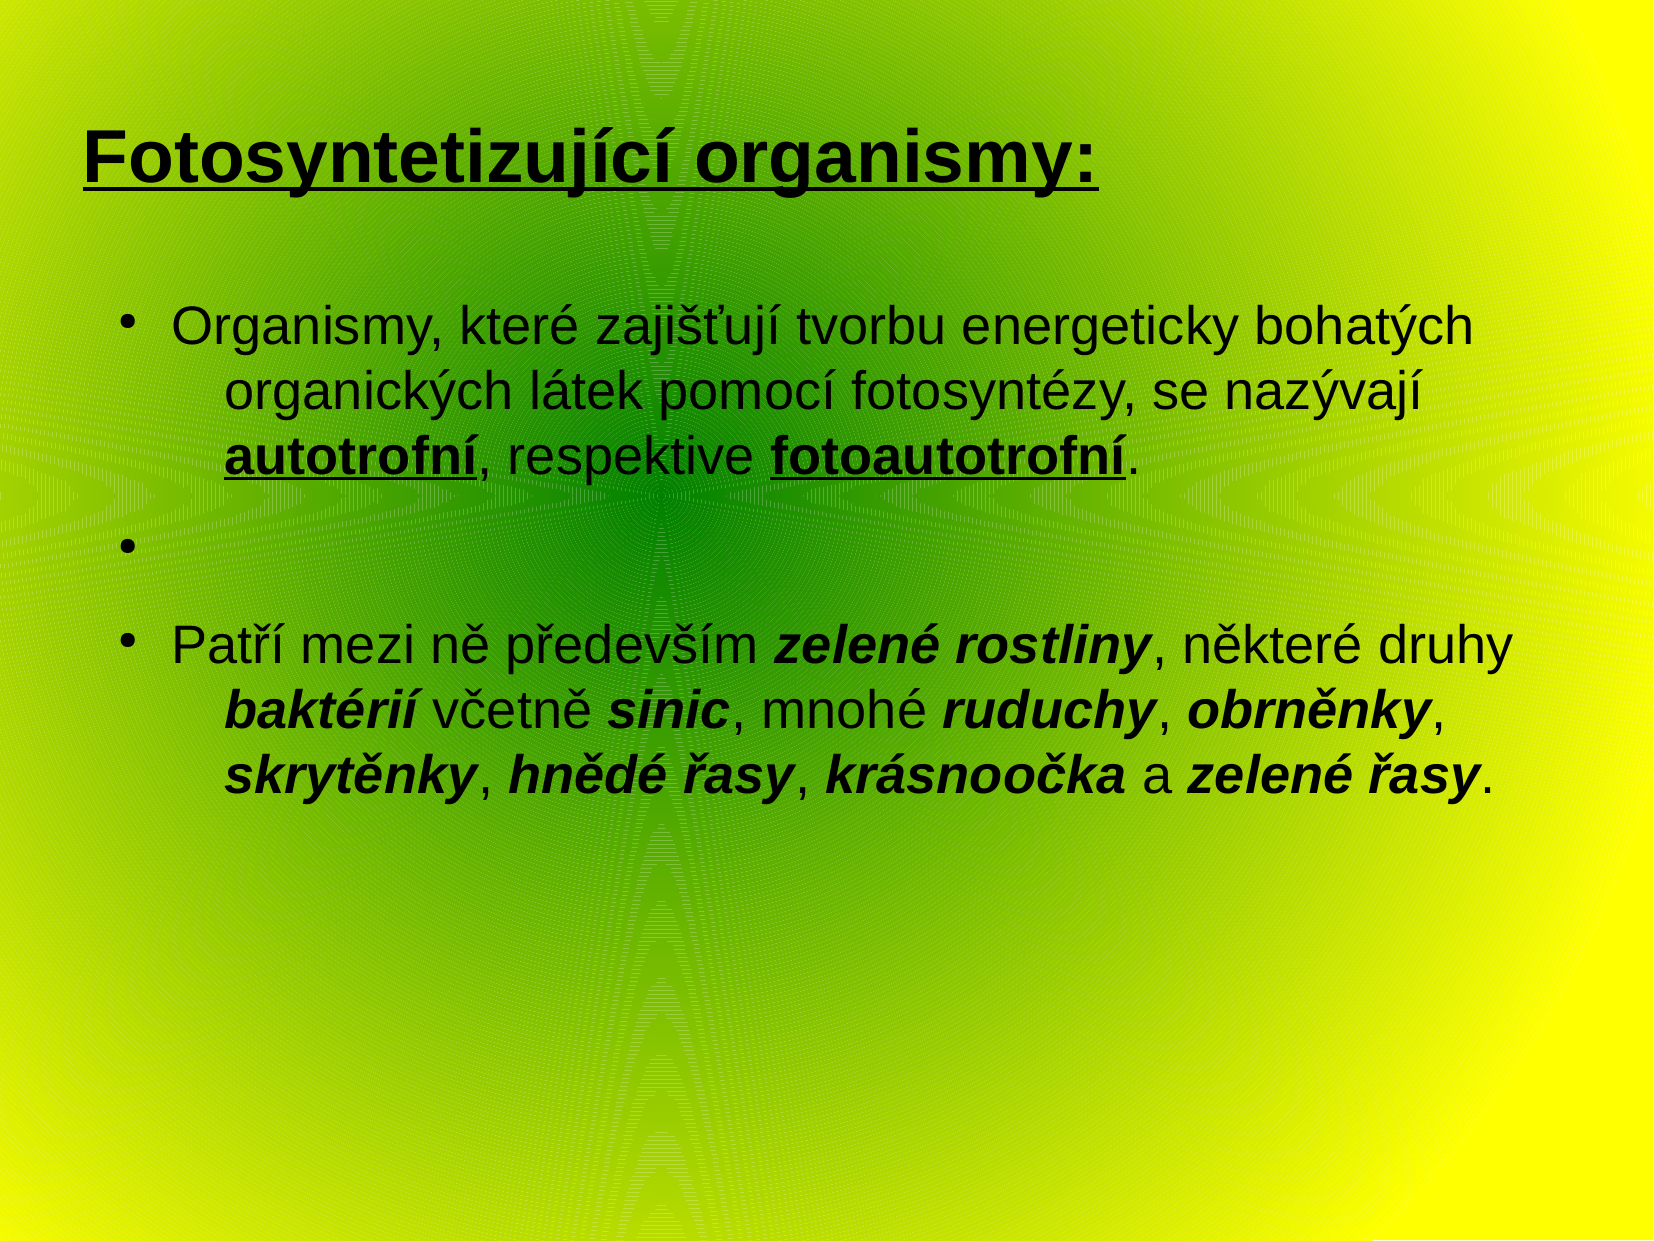

# Fotosyntetizující organismy:
Organismy, které zajišťují tvorbu energeticky bohatých organických látek pomocí fotosyntézy, se nazývají autotrofní, respektive fotoautotrofní.
Patří mezi ně především zelené rostliny, některé druhy baktérií včetně sinic, mnohé ruduchy, obrněnky, skrytěnky, hnědé řasy, krásnoočka a zelené řasy.